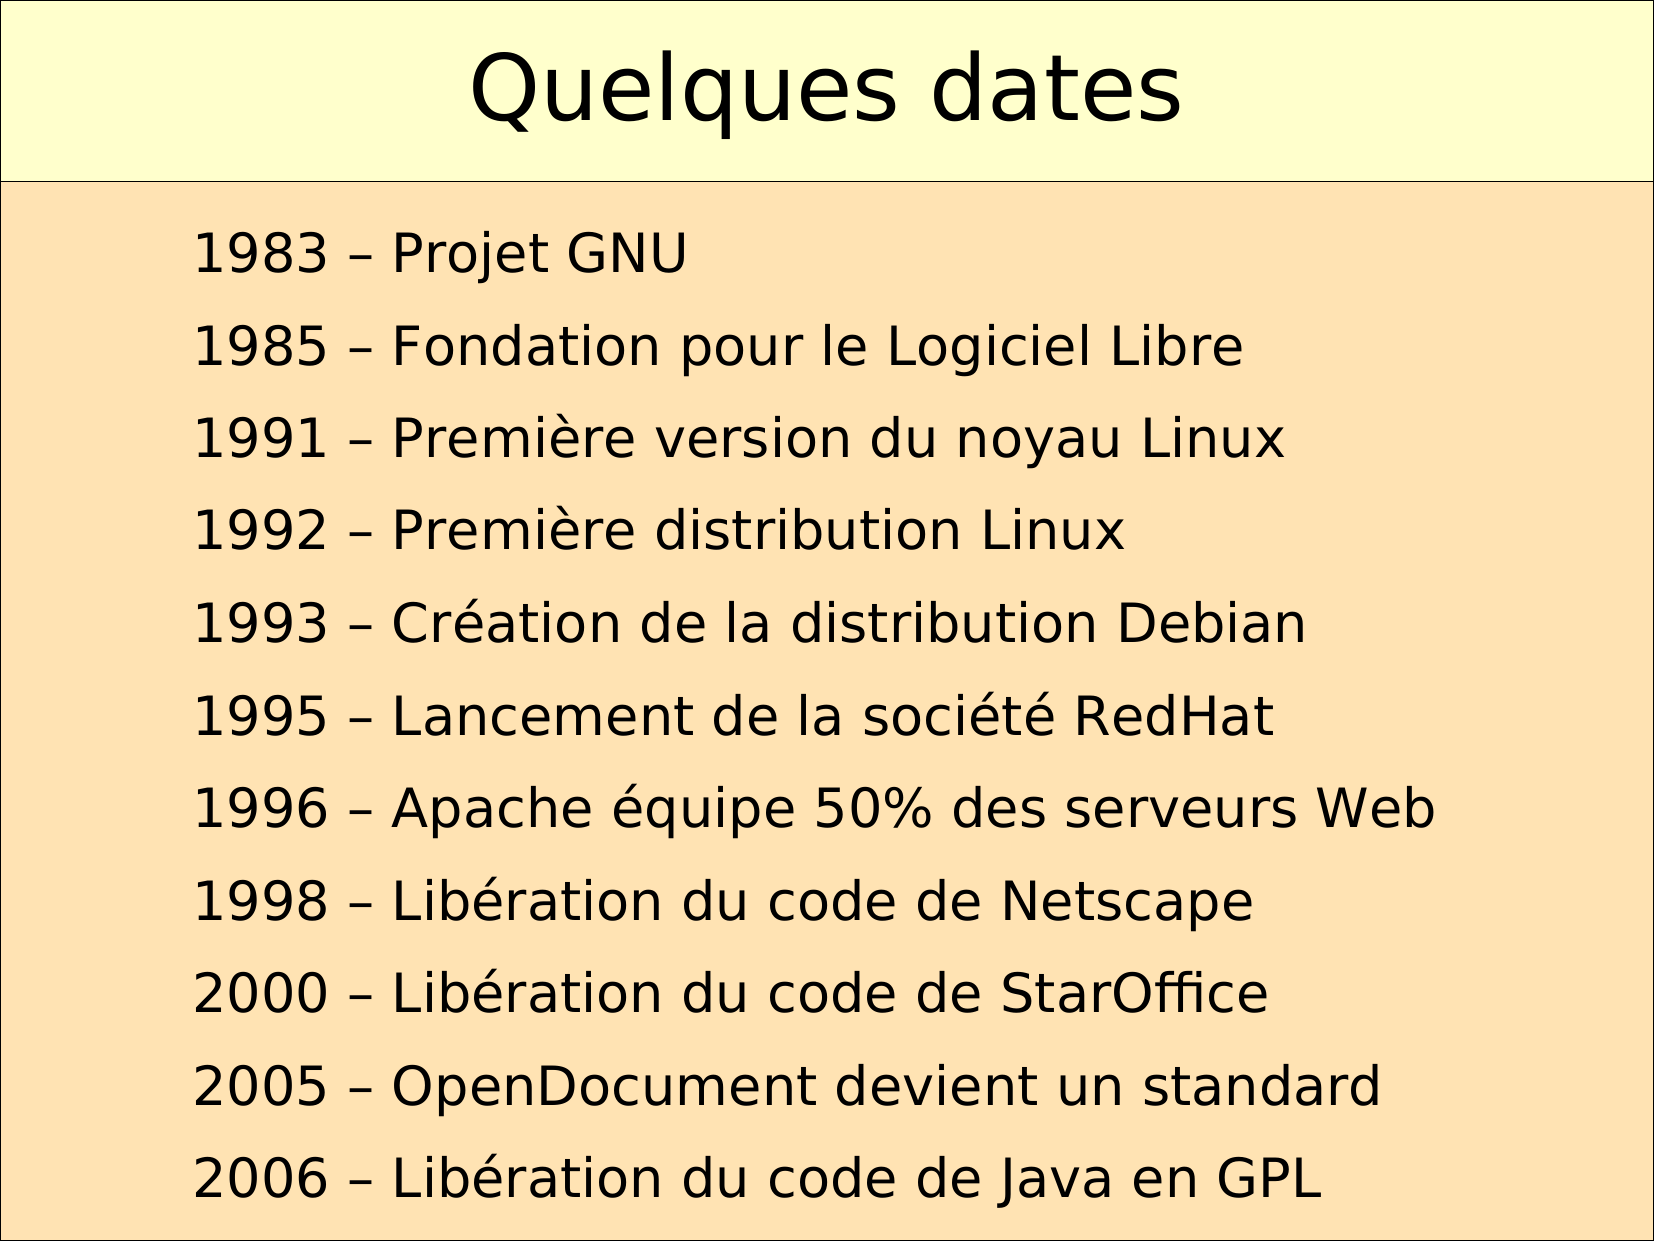

# Quelques dates
1983 – Projet GNU
1985 – Fondation pour le Logiciel Libre
1991 – Première version du noyau Linux
1992 – Première distribution Linux
1993 – Création de la distribution Debian
1995 – Lancement de la société RedHat
1996 – Apache équipe 50% des serveurs Web
1998 – Libération du code de Netscape
2000 – Libération du code de StarOffice
2005 – OpenDocument devient un standard
2006 – Libération du code de Java en GPL